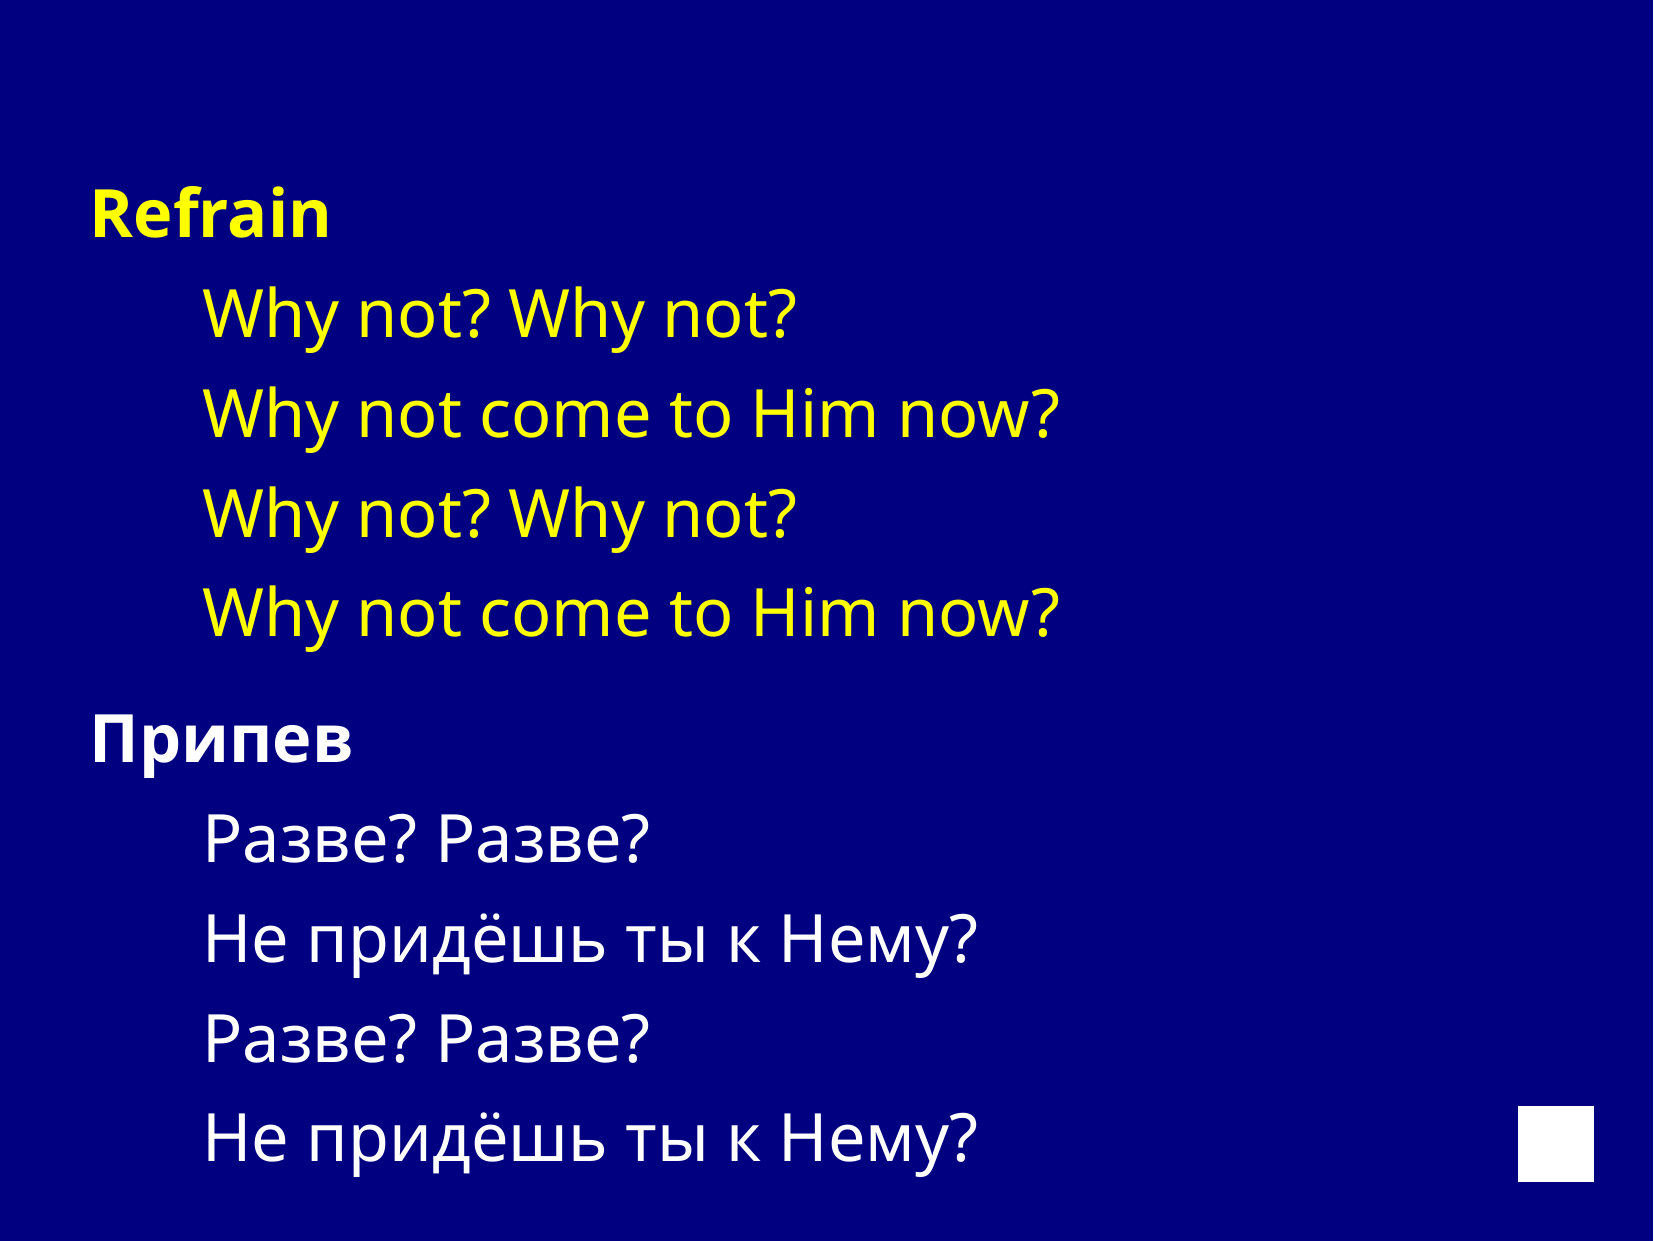

Refrain
	Why not? Why not?
	Why not come to Him now?
	Why not? Why not?
	Why not come to Him now?
Припев
	Разве? Разве?
	Не придёшь ты к Нему?
	Разве? Разве?
	Не придёшь ты к Нему?